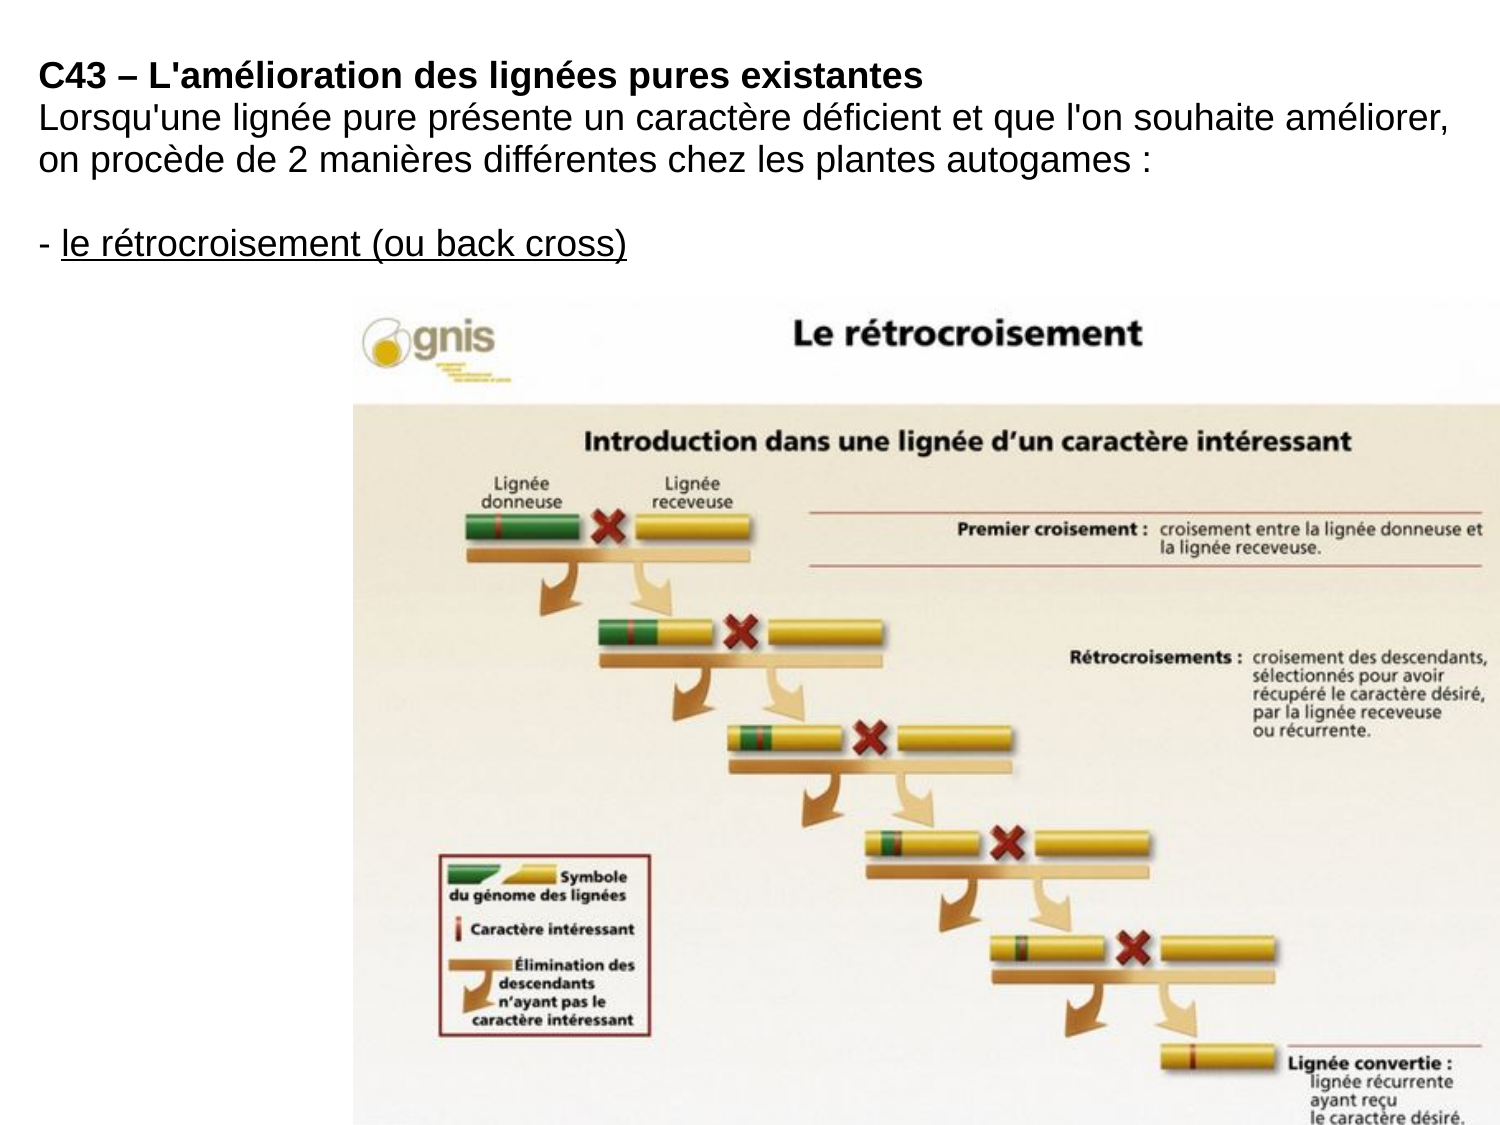

C43 – L'amélioration des lignées pures existantes
Lorsqu'une lignée pure présente un caractère déficient et que l'on souhaite améliorer,
on procède de 2 manières différentes chez les plantes autogames :
- le rétrocroisement (ou back cross)